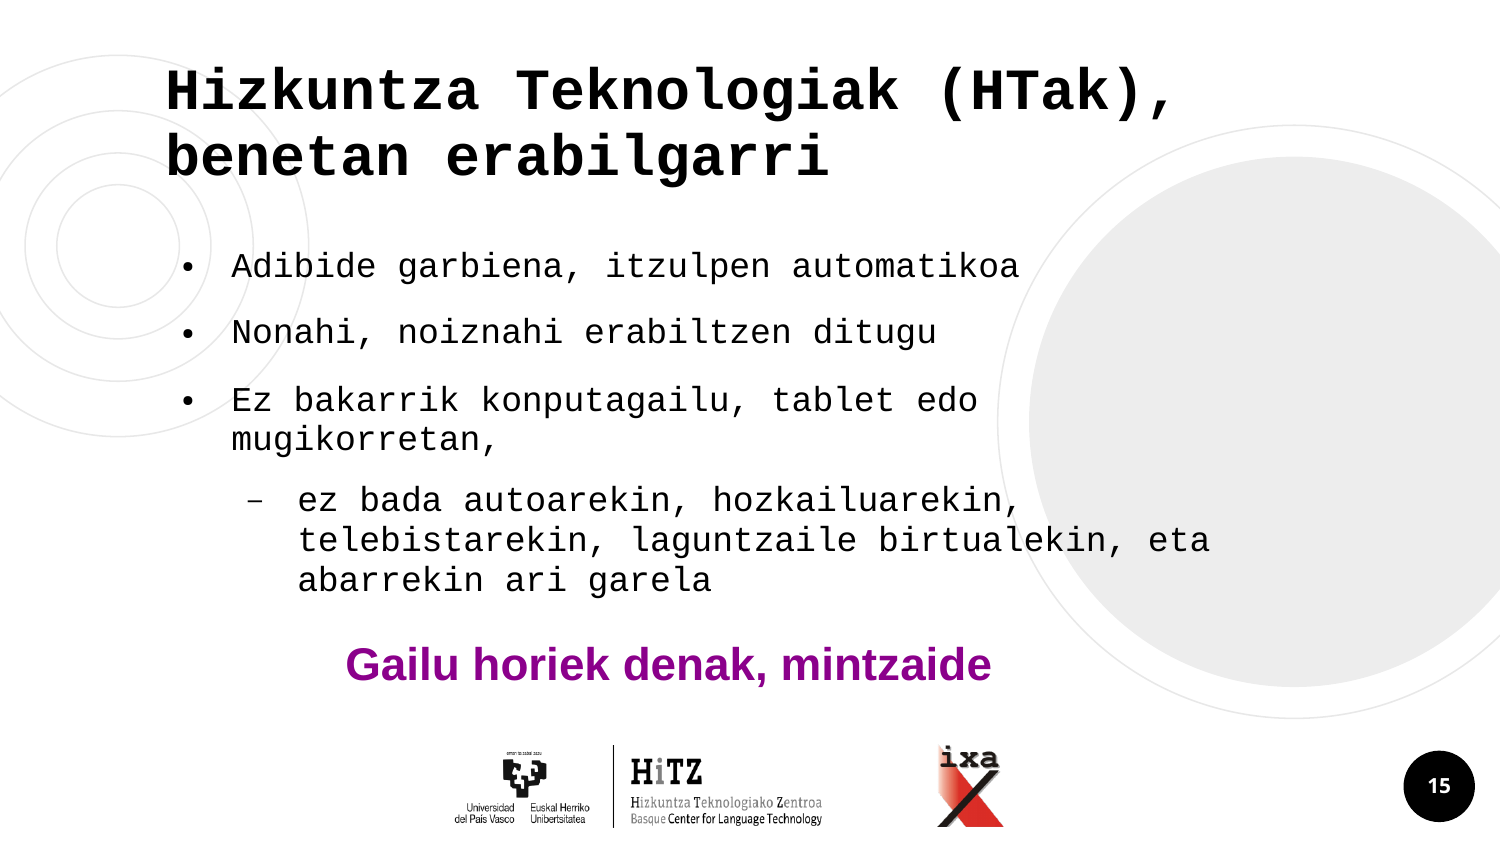

# Hizkuntza Teknologiak (HTak), benetan erabilgarri
Adibide garbiena, itzulpen automatikoa
Nonahi, noiznahi erabiltzen ditugu
Ez bakarrik konputagailu, tablet edo mugikorretan,
ez bada autoarekin, hozkailuarekin, telebistarekin, laguntzaile birtualekin, eta abarrekin ari garela
Gailu horiek denak, mintzaide